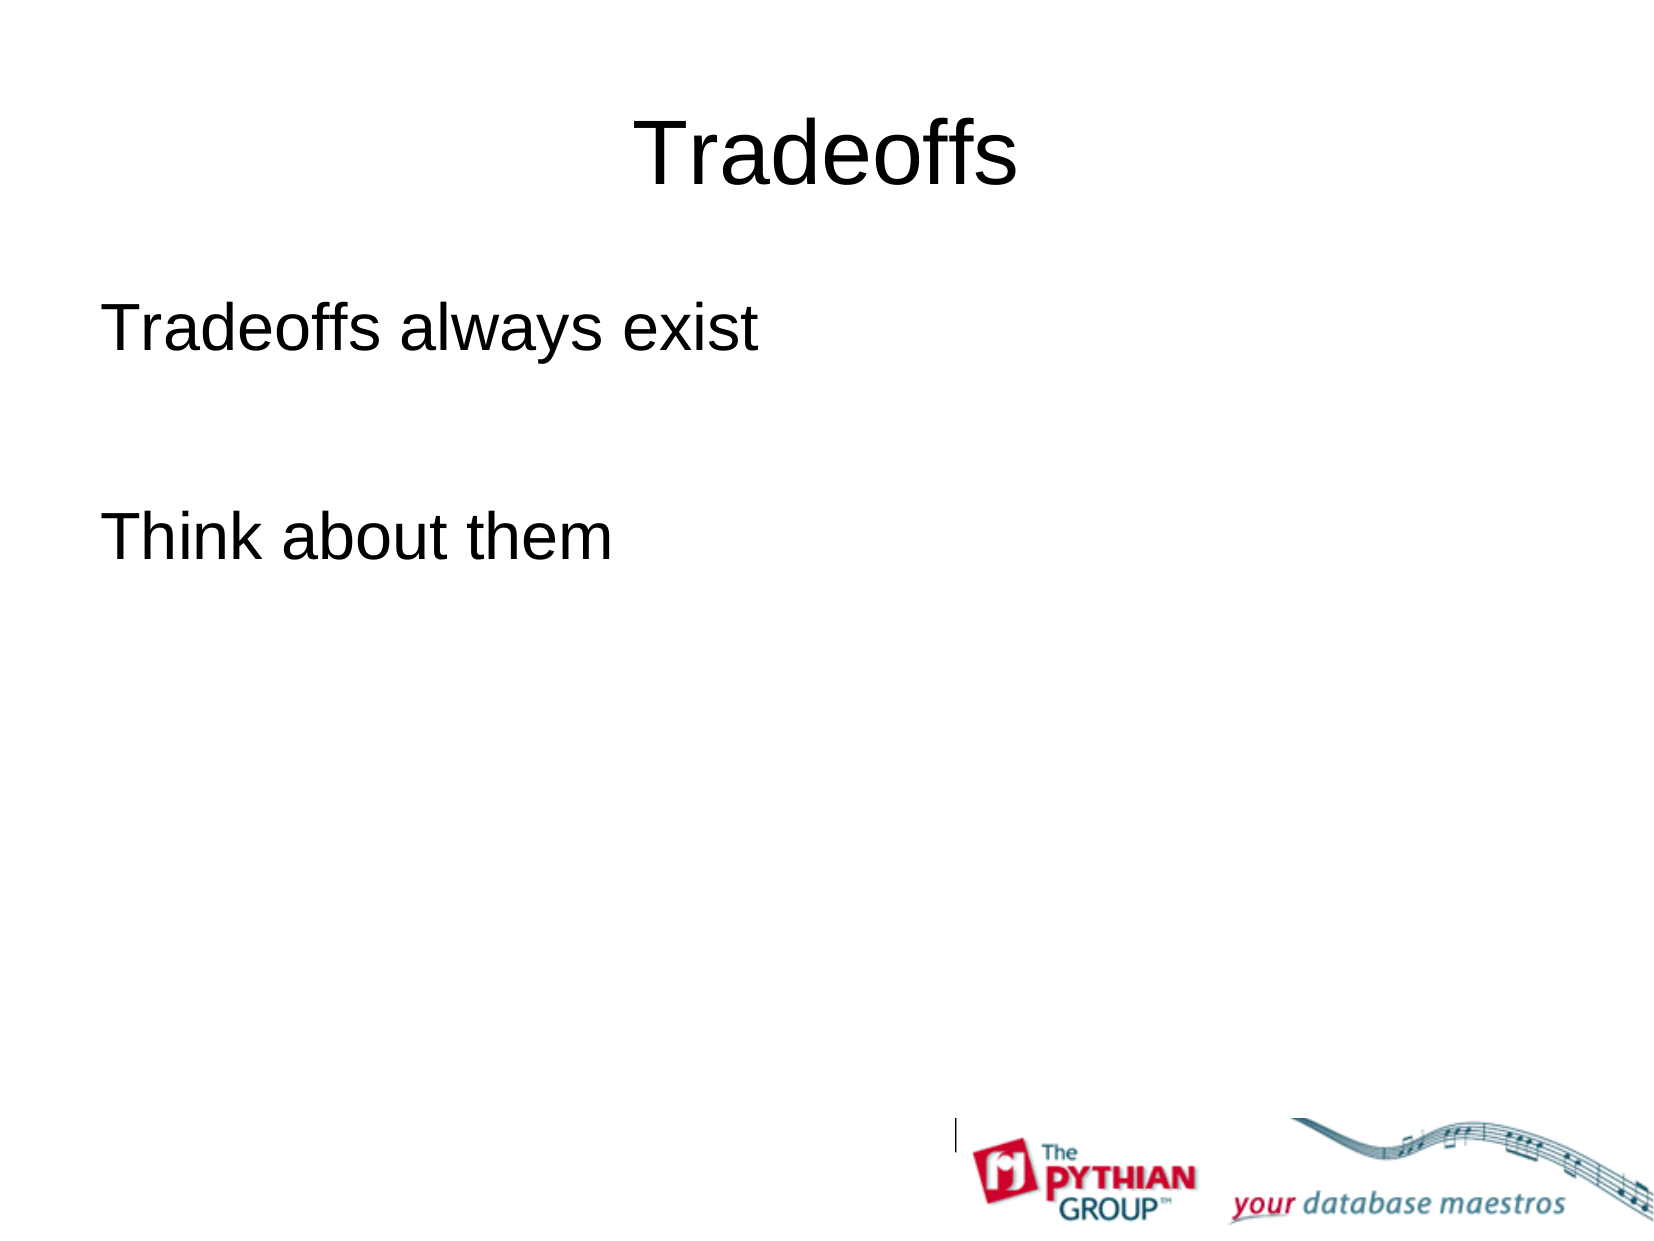

# Tradeoffs
Tradeoffs always exist
Think about them